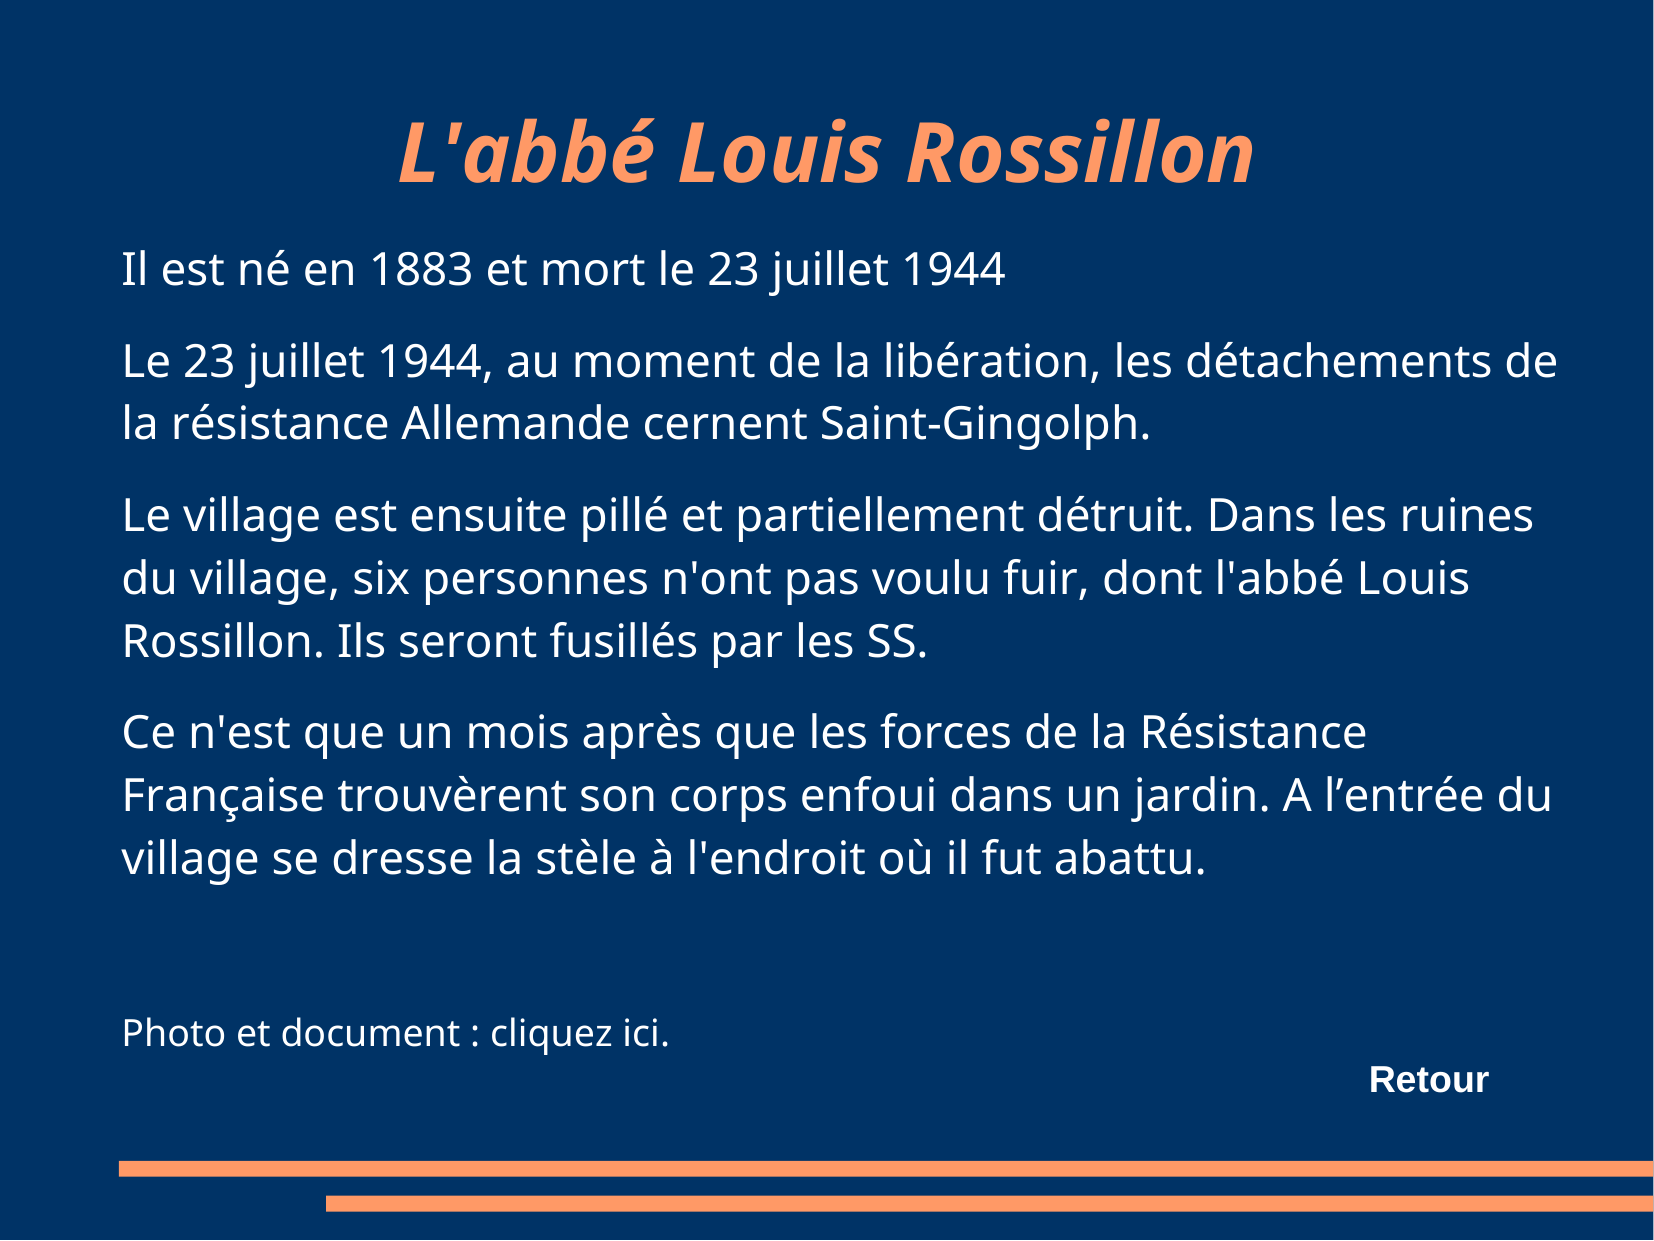

# L'abbé Louis Rossillon
Il est né en 1883 et mort le 23 juillet 1944
Le 23 juillet 1944, au moment de la libération, les détachements de la résistance Allemande cernent Saint-Gingolph.
Le village est ensuite pillé et partiellement détruit. Dans les ruines du village, six personnes n'ont pas voulu fuir, dont l'abbé Louis Rossillon. Ils seront fusillés par les SS.
Ce n'est que un mois après que les forces de la Résistance Française trouvèrent son corps enfoui dans un jardin. A l’entrée du village se dresse la stèle à l'endroit où il fut abattu.
Photo et document : cliquez ici.
Retour